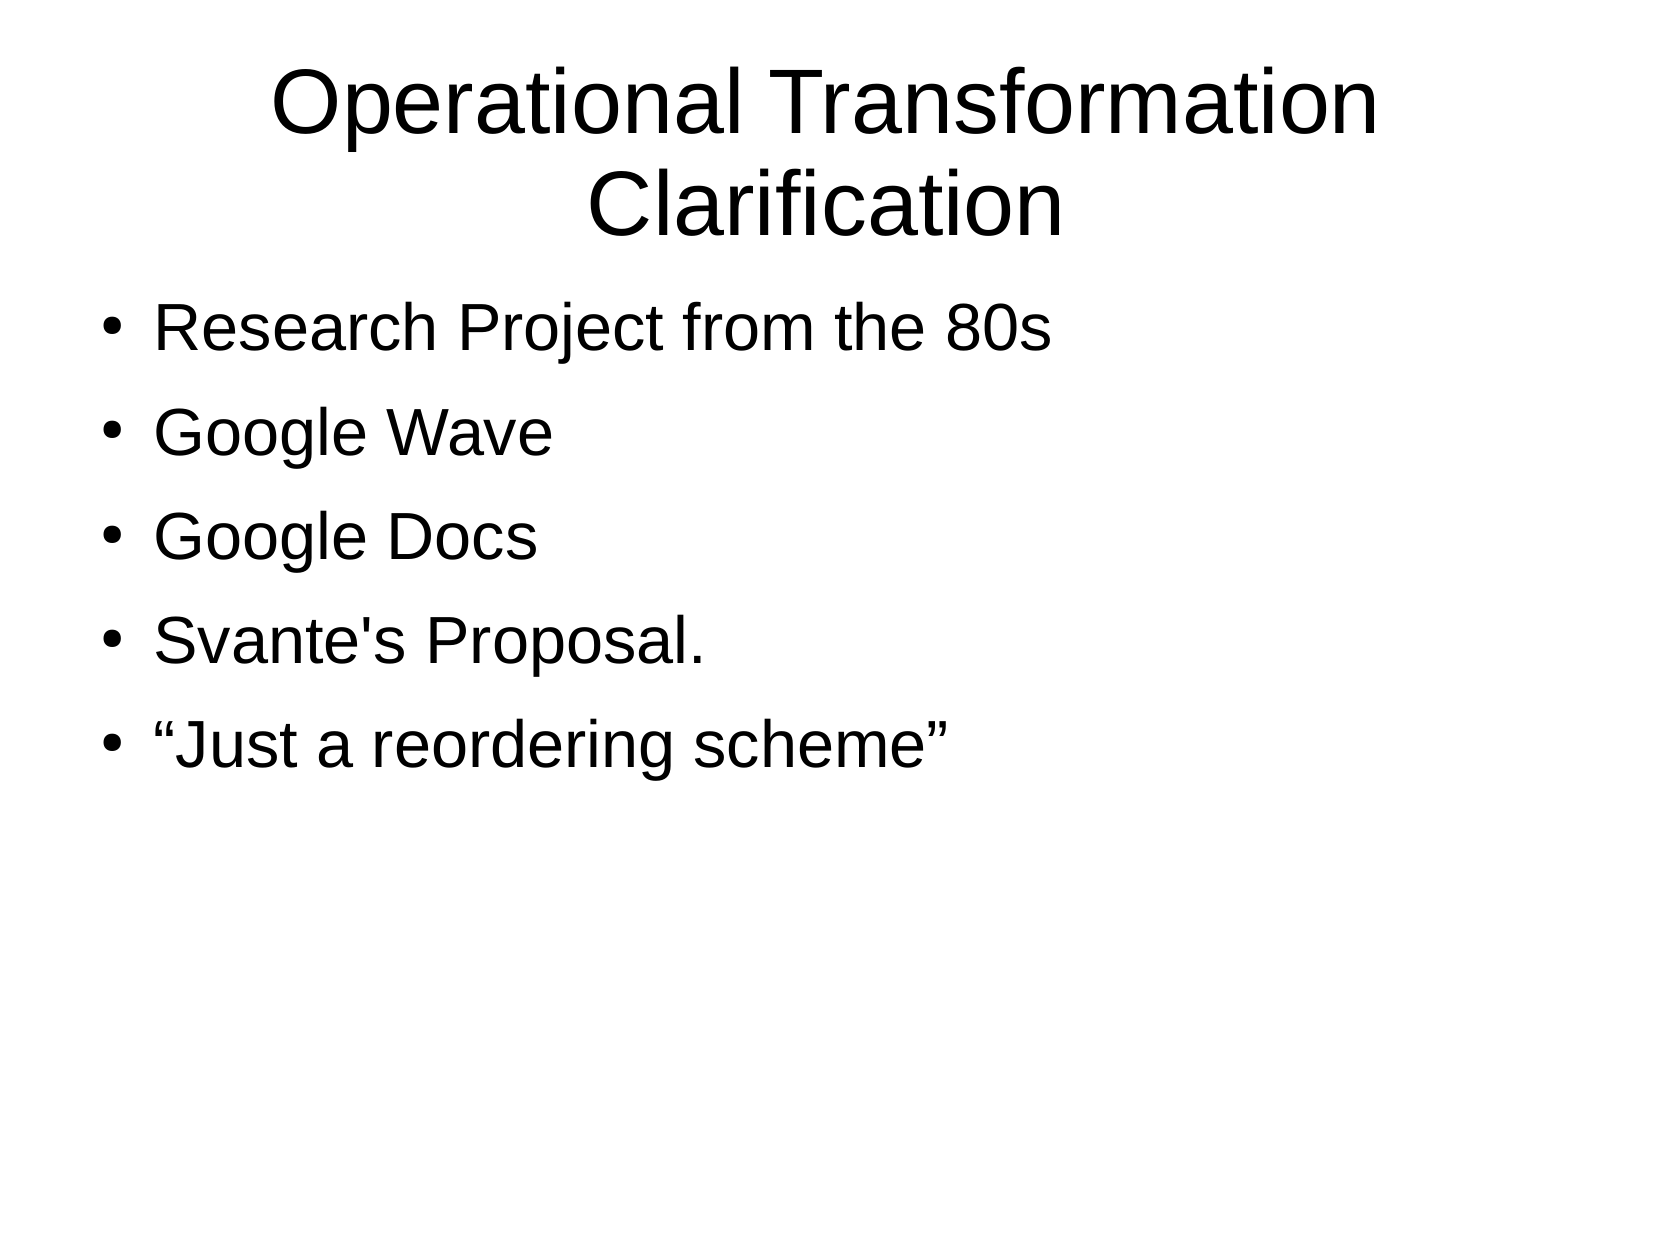

# Operational Transformation Clarification
Research Project from the 80s
Google Wave
Google Docs
Svante's Proposal.
“Just a reordering scheme”